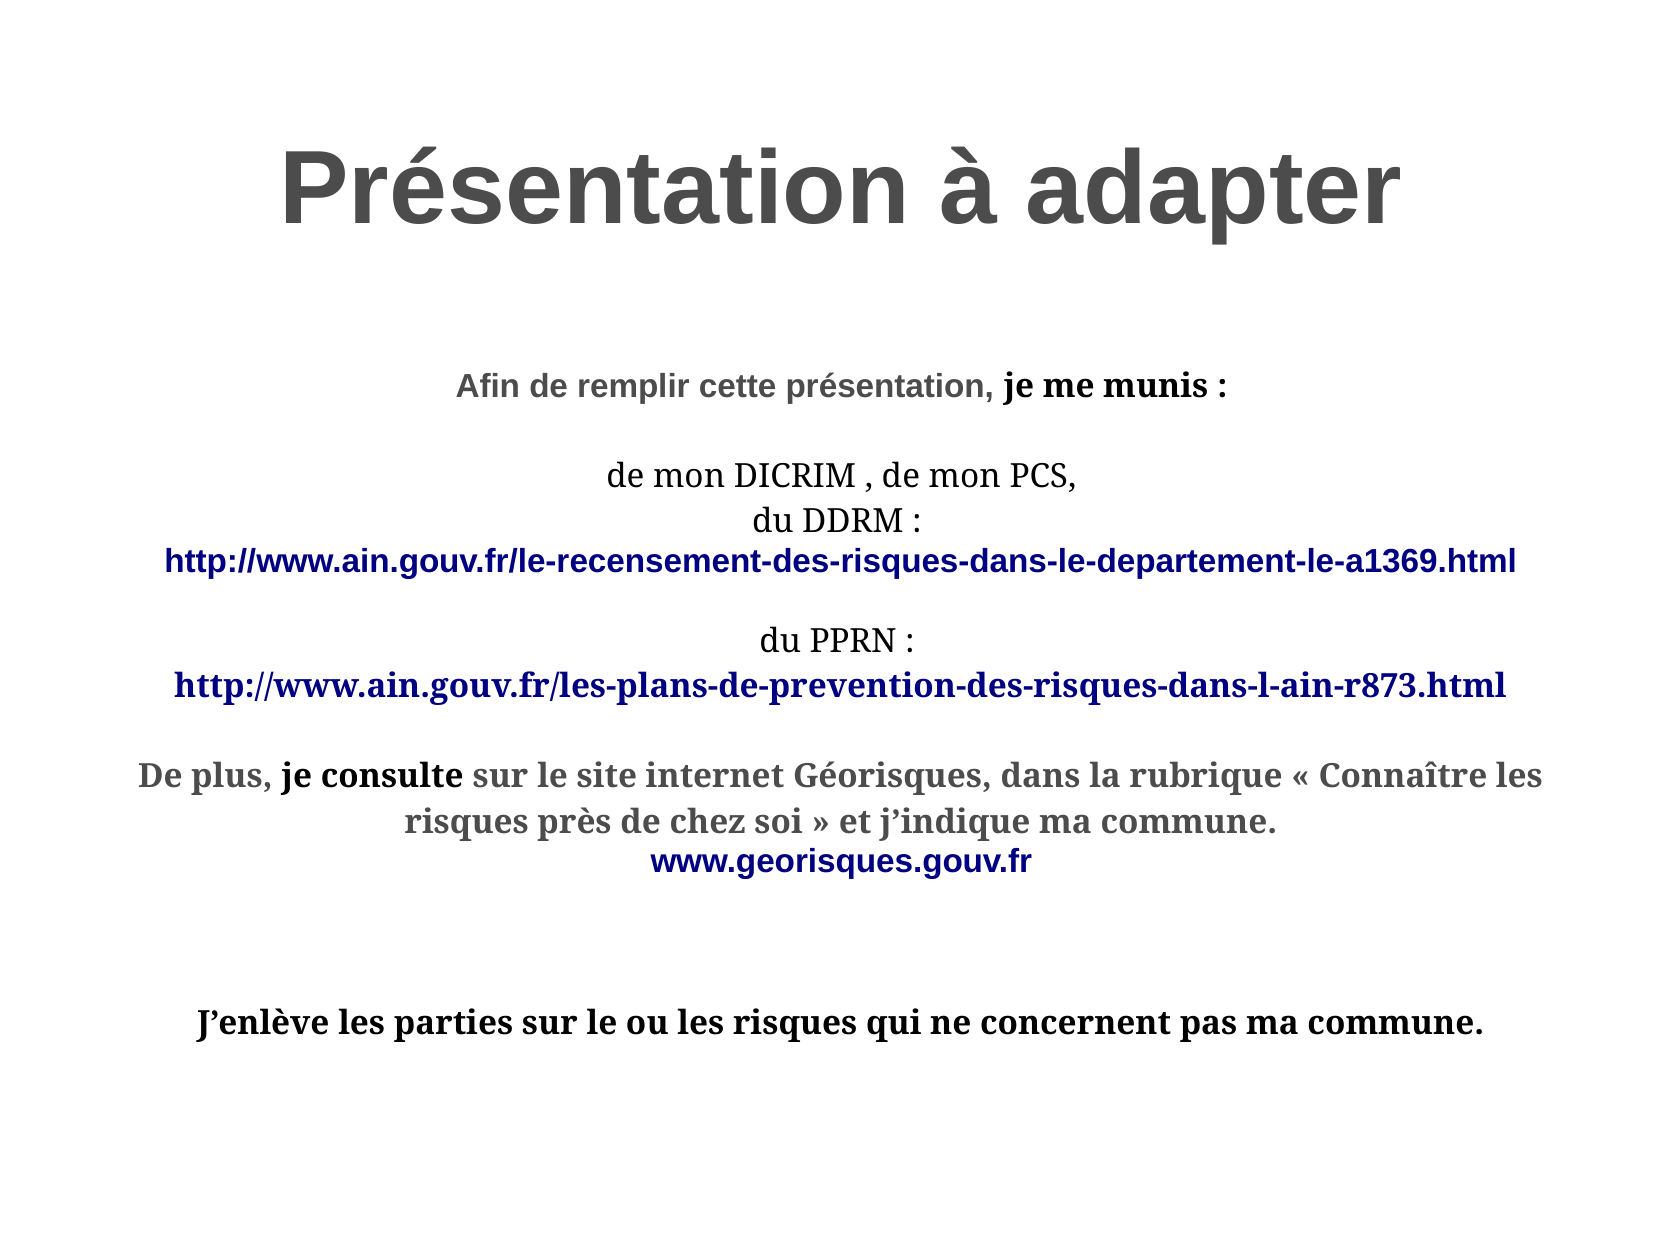

# Présentation à adapter Afin de remplir cette présentation, je me munis : de mon DICRIM , de mon PCS, du DDRM : http://www.ain.gouv.fr/le-recensement-des-risques-dans-le-departement-le-a1369.html du PPRN : http://www.ain.gouv.fr/les-plans-de-prevention-des-risques-dans-l-ain-r873.html De plus, je consulte sur le site internet Géorisques, dans la rubrique « Connaître les risques près de chez soi » et j’indique ma commune. www.georisques.gouv.fr J’enlève les parties sur le ou les risques qui ne concernent pas ma commune.